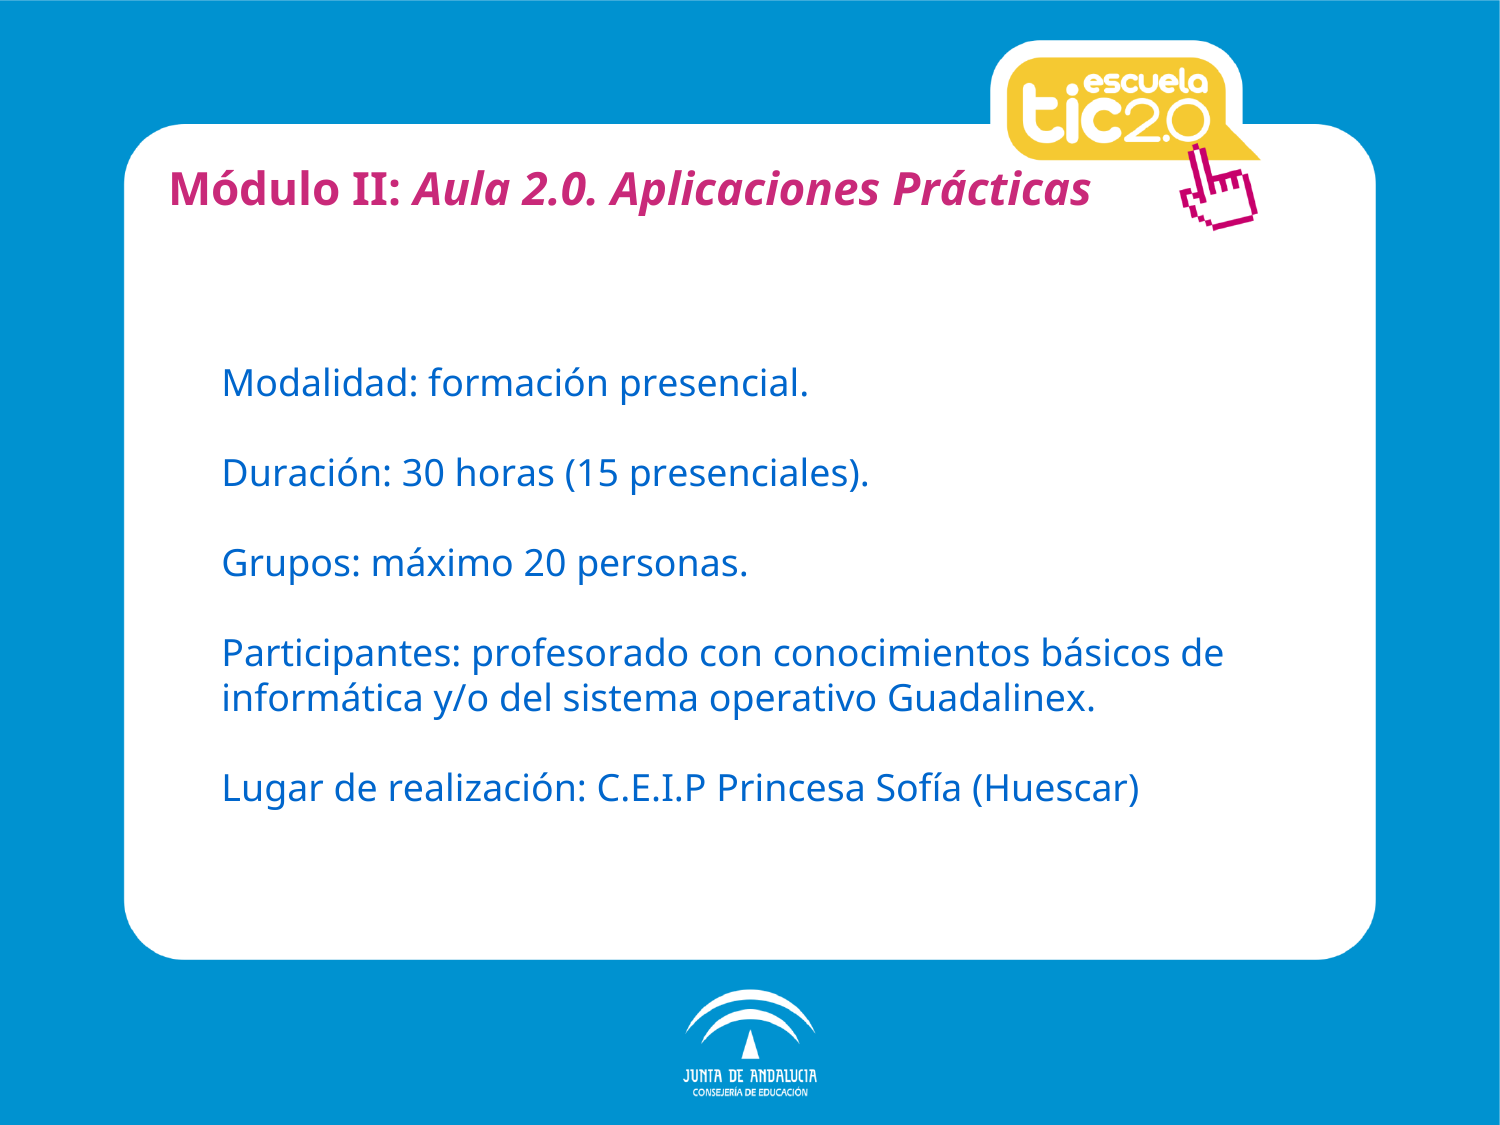

Módulo II: Aula 2.0. Aplicaciones Prácticas
Modalidad: formación presencial.
Duración: 30 horas (15 presenciales).
Grupos: máximo 20 personas.
Participantes: profesorado con conocimientos básicos de informática y/o del sistema operativo Guadalinex.
Lugar de realización: C.E.I.P Princesa Sofía (Huescar)